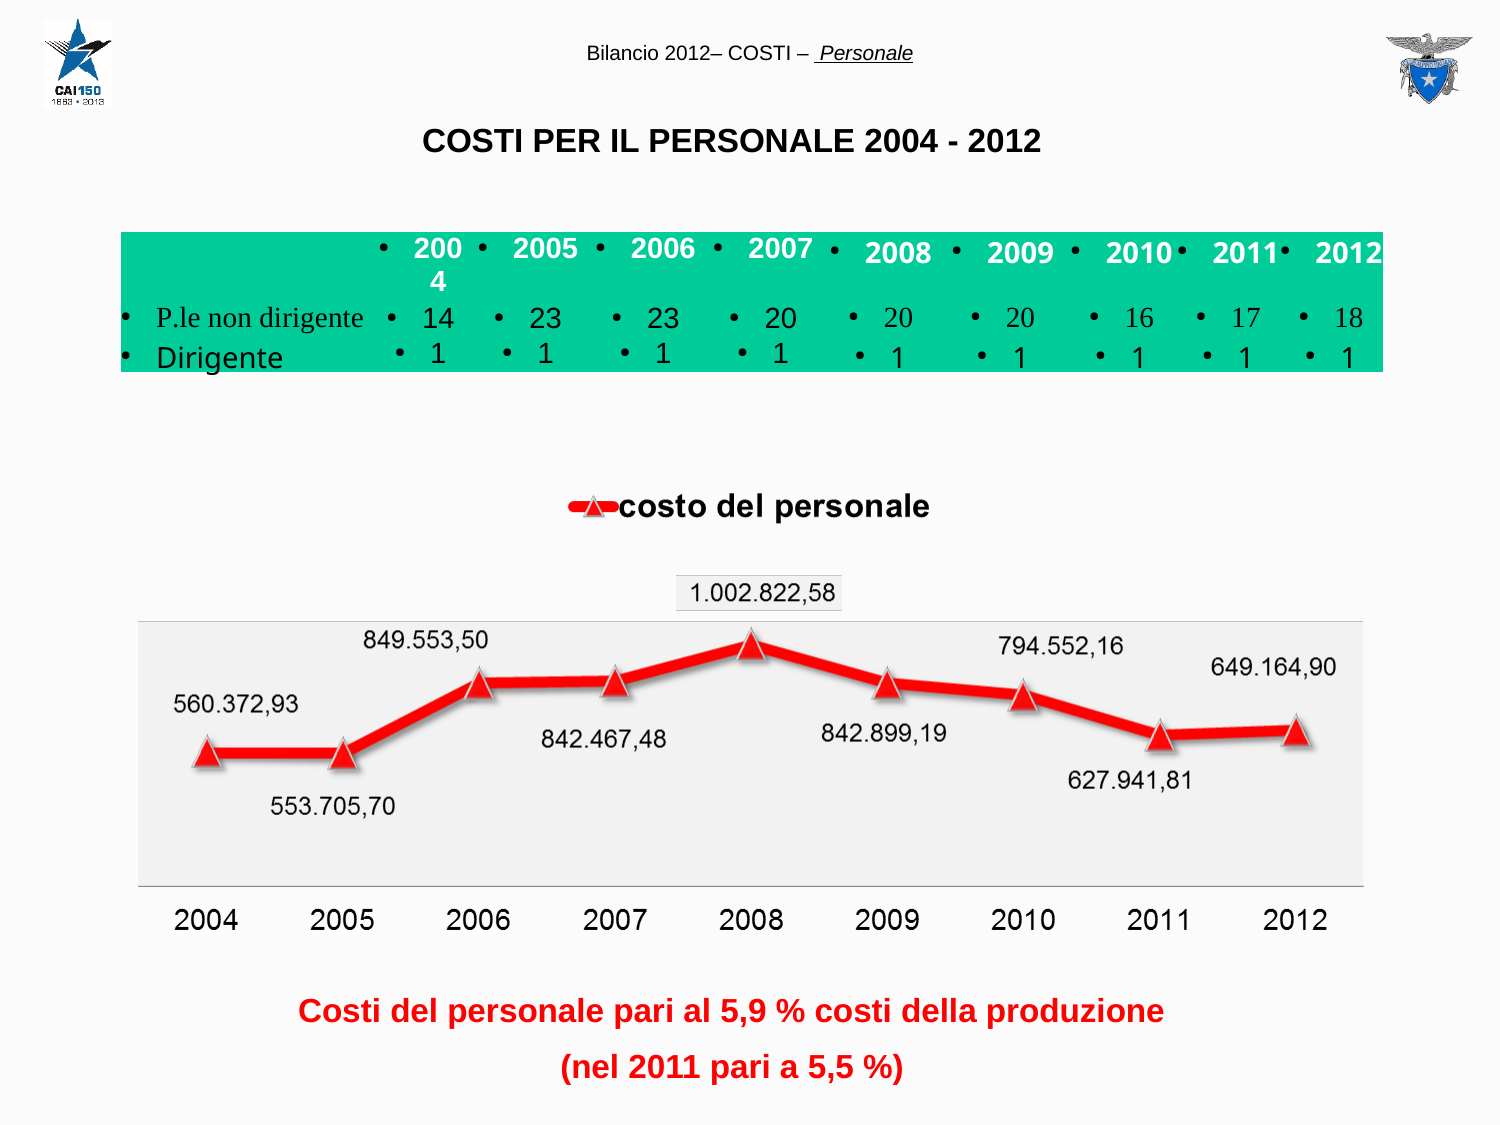

Bilancio 2012– COSTI – Personale
COSTI PER IL PERSONALE 2004 - 2012
| | 2004 | 2005 | 2006 | 2007 | 2008 | 2009 | 2010 | 2011 | 2012 |
| --- | --- | --- | --- | --- | --- | --- | --- | --- | --- |
| P.le non dirigente | 14 | 23 | 23 | 20 | 20 | 20 | 16 | 17 | 18 |
| Dirigente | 1 | 1 | 1 | 1 | 1 | 1 | 1 | 1 | 1 |
Costi del personale pari al 5,9 % costi della produzione
(nel 2011 pari a 5,5 %)